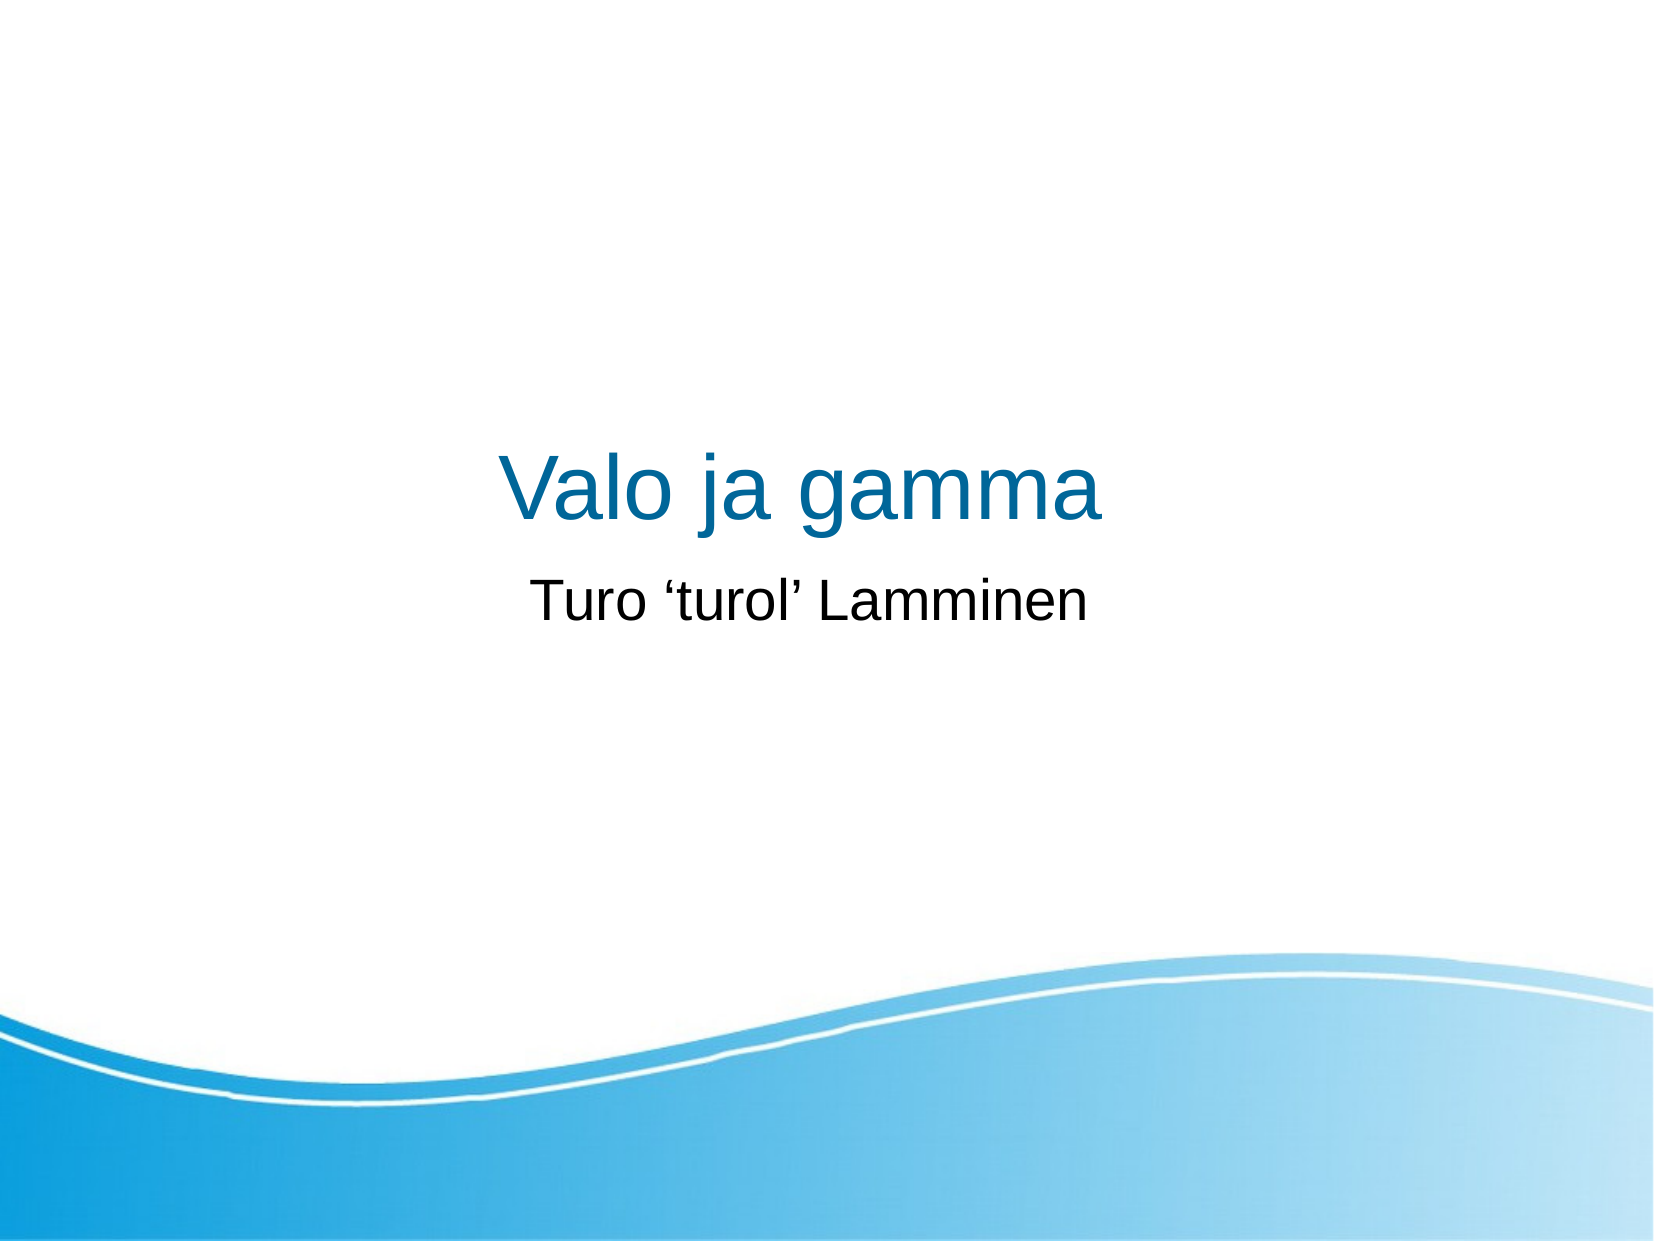

# Valo ja gamma
Turo ‘turol’ Lamminen